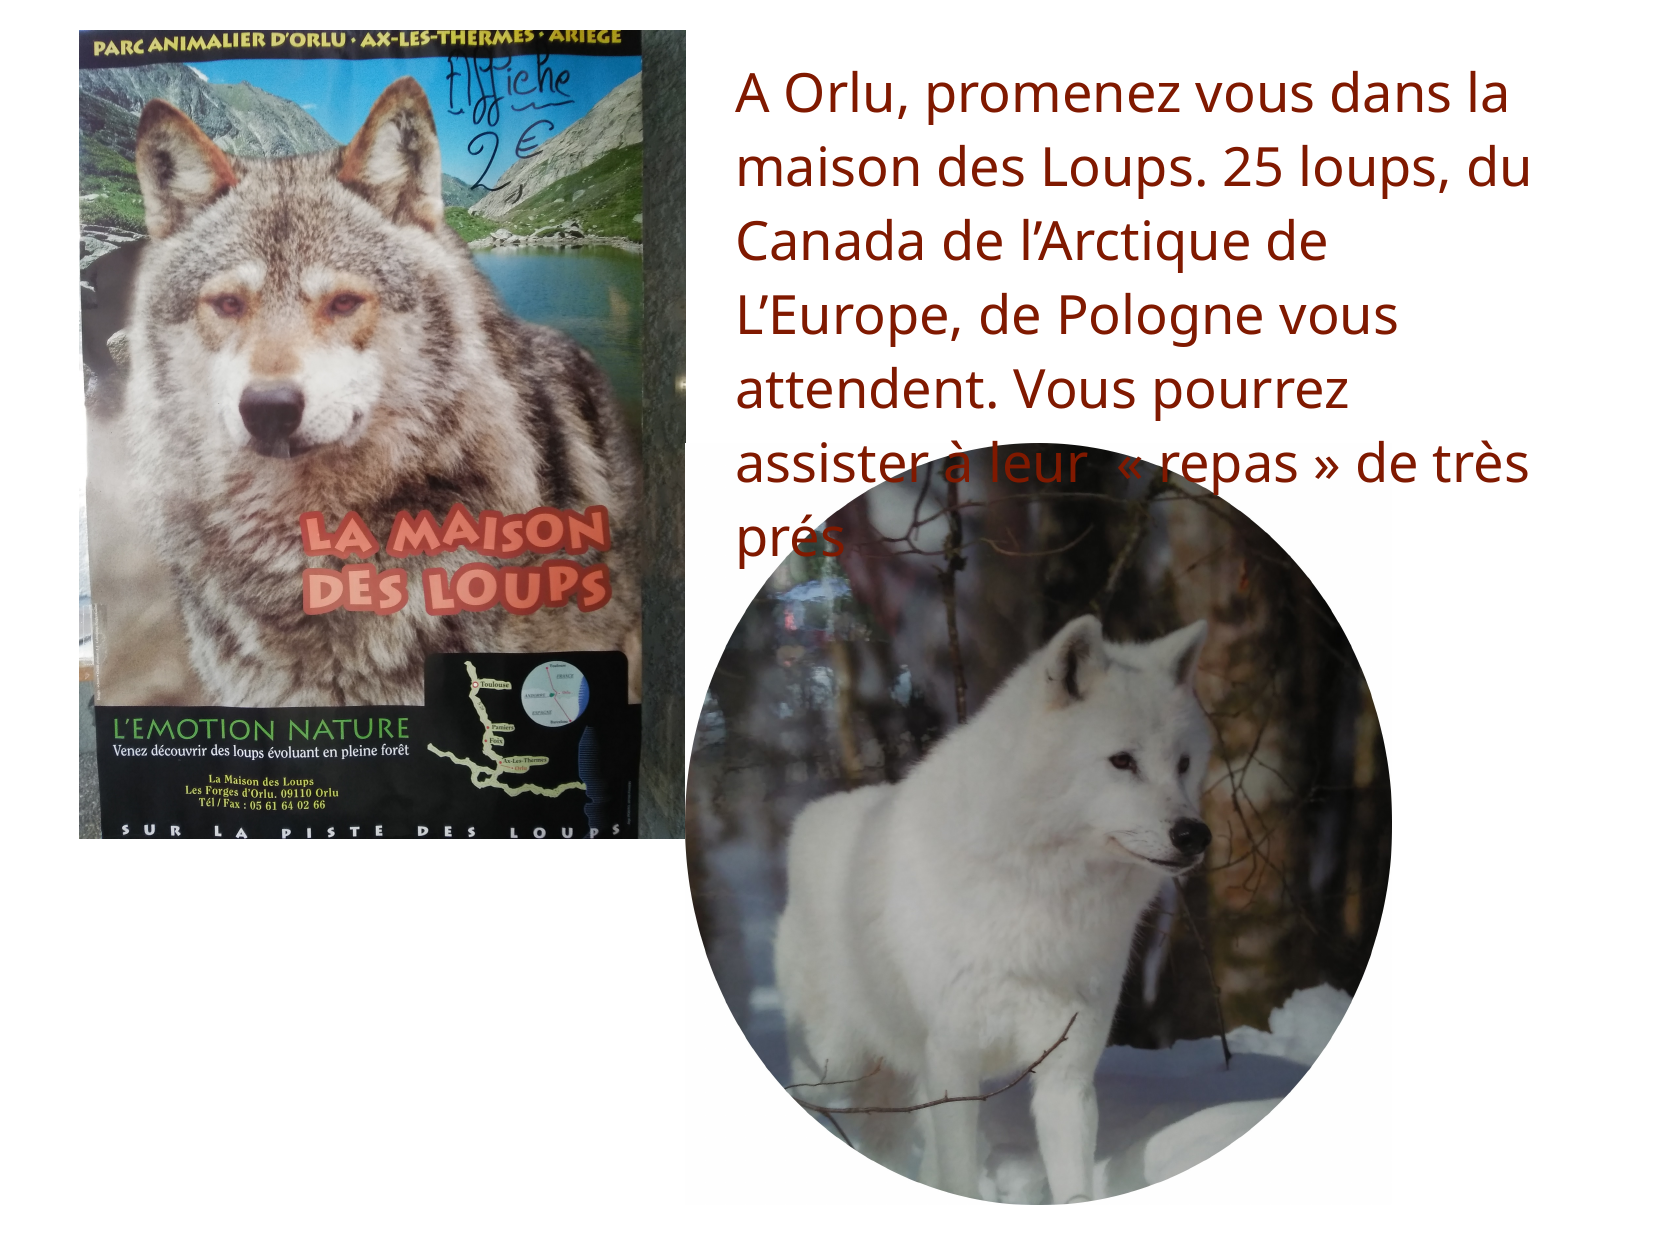

A Orlu, promenez vous dans la maison des Loups. 25 loups, du Canada de l’Arctique de L’Europe, de Pologne vous attendent. Vous pourrez assister à leur  « repas » de très prés